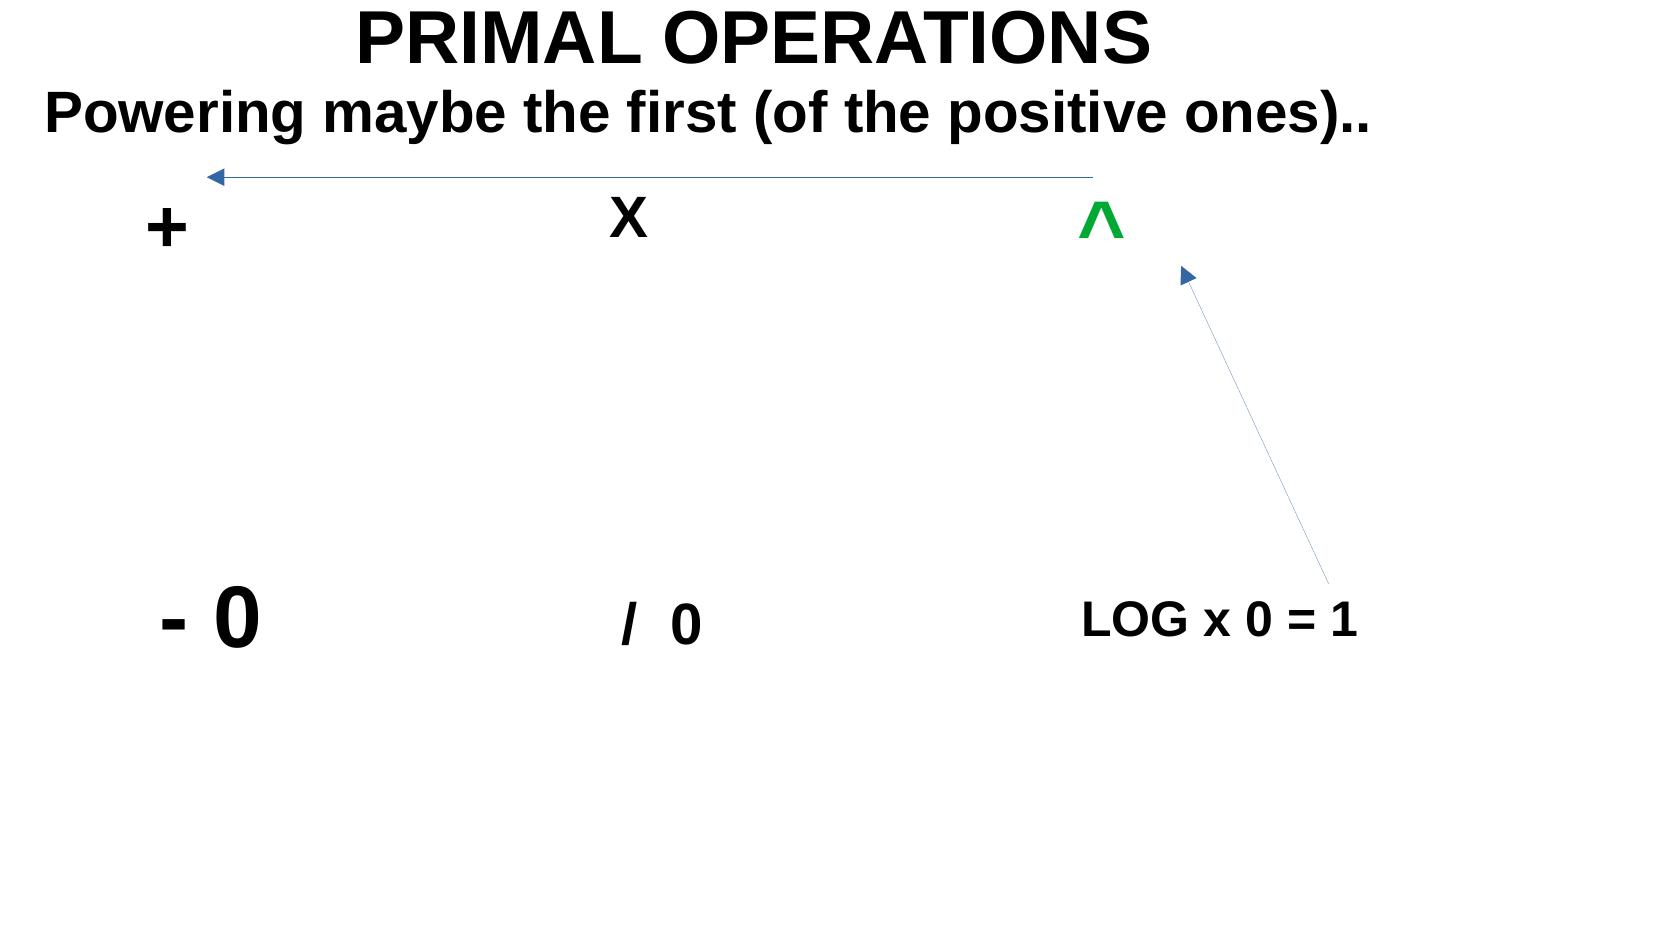

PRIMAL OPERATIONS
Powering maybe the first (of the positive ones)..
+
X
^
 - 0
LOG x 0 = 1
 / 0